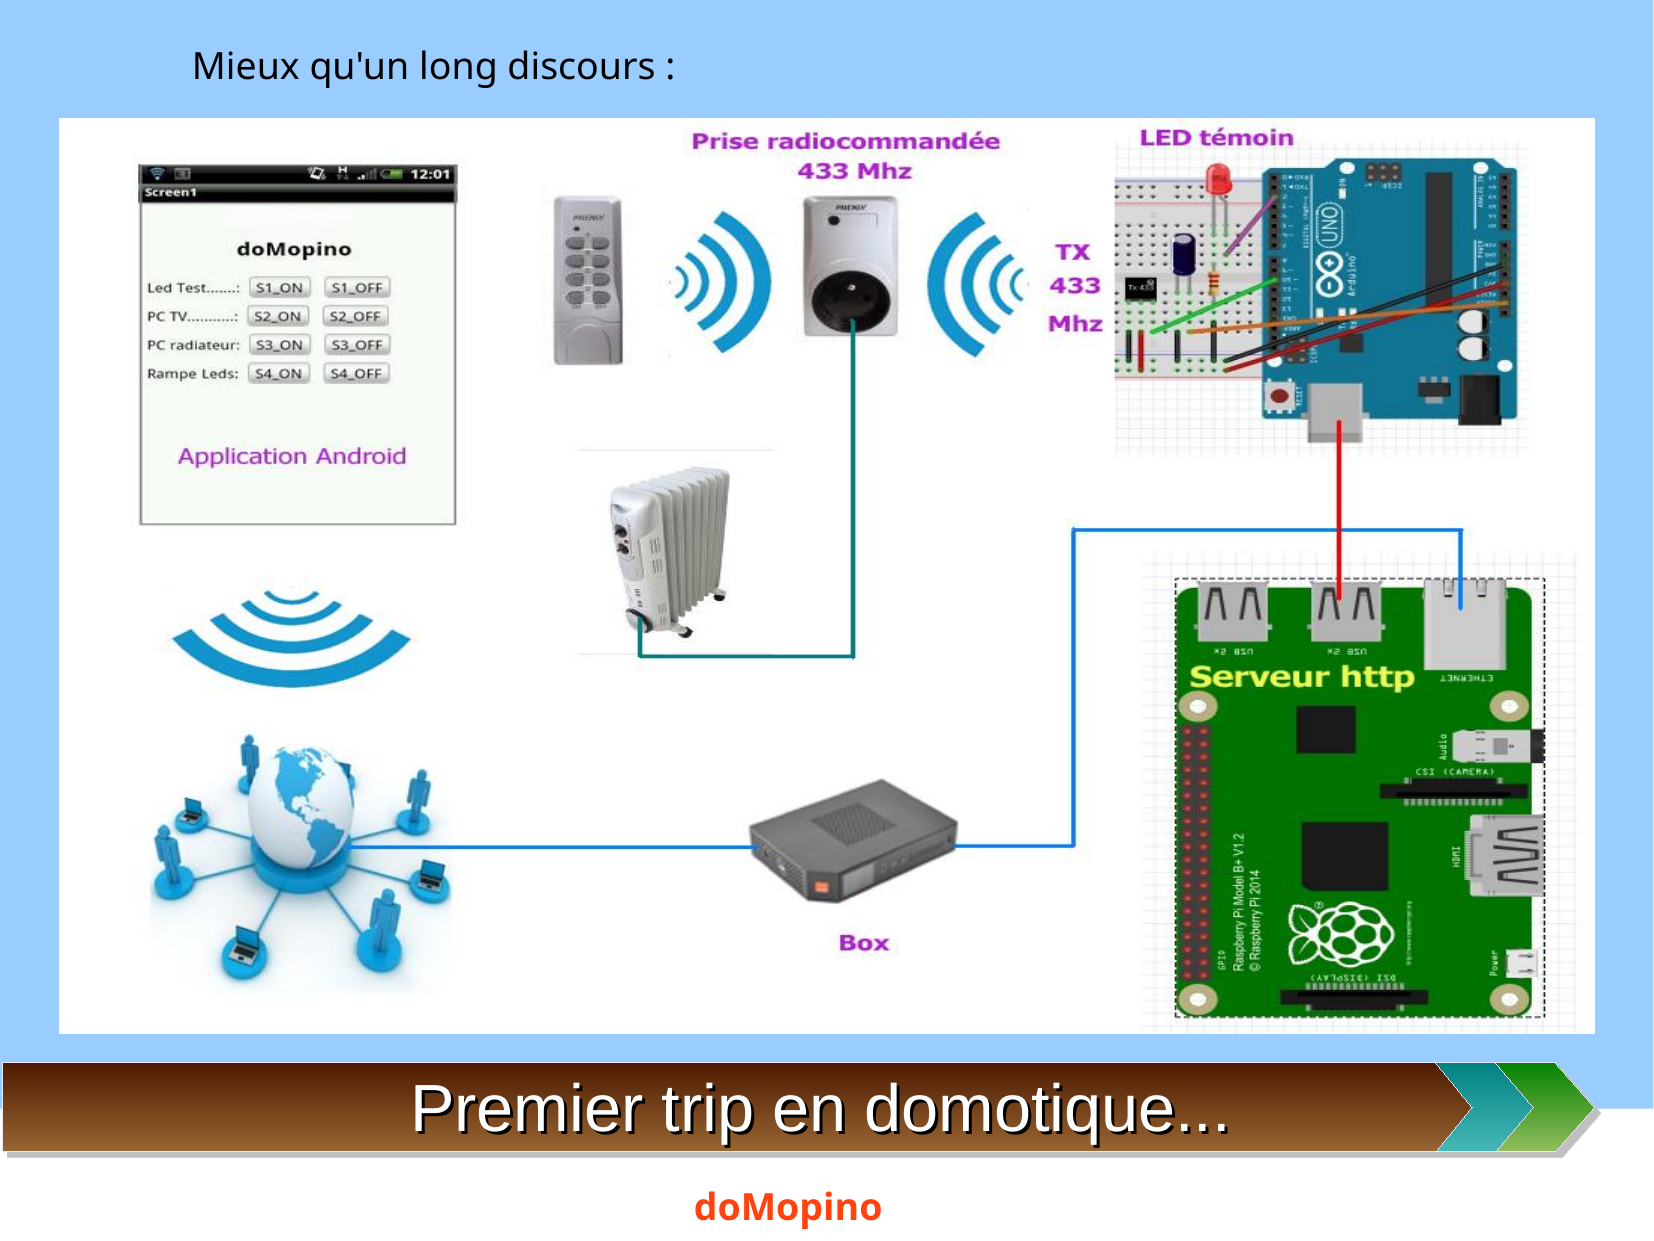

Mieux qu'un long discours :
# Premier trip en domotique...
doMopino